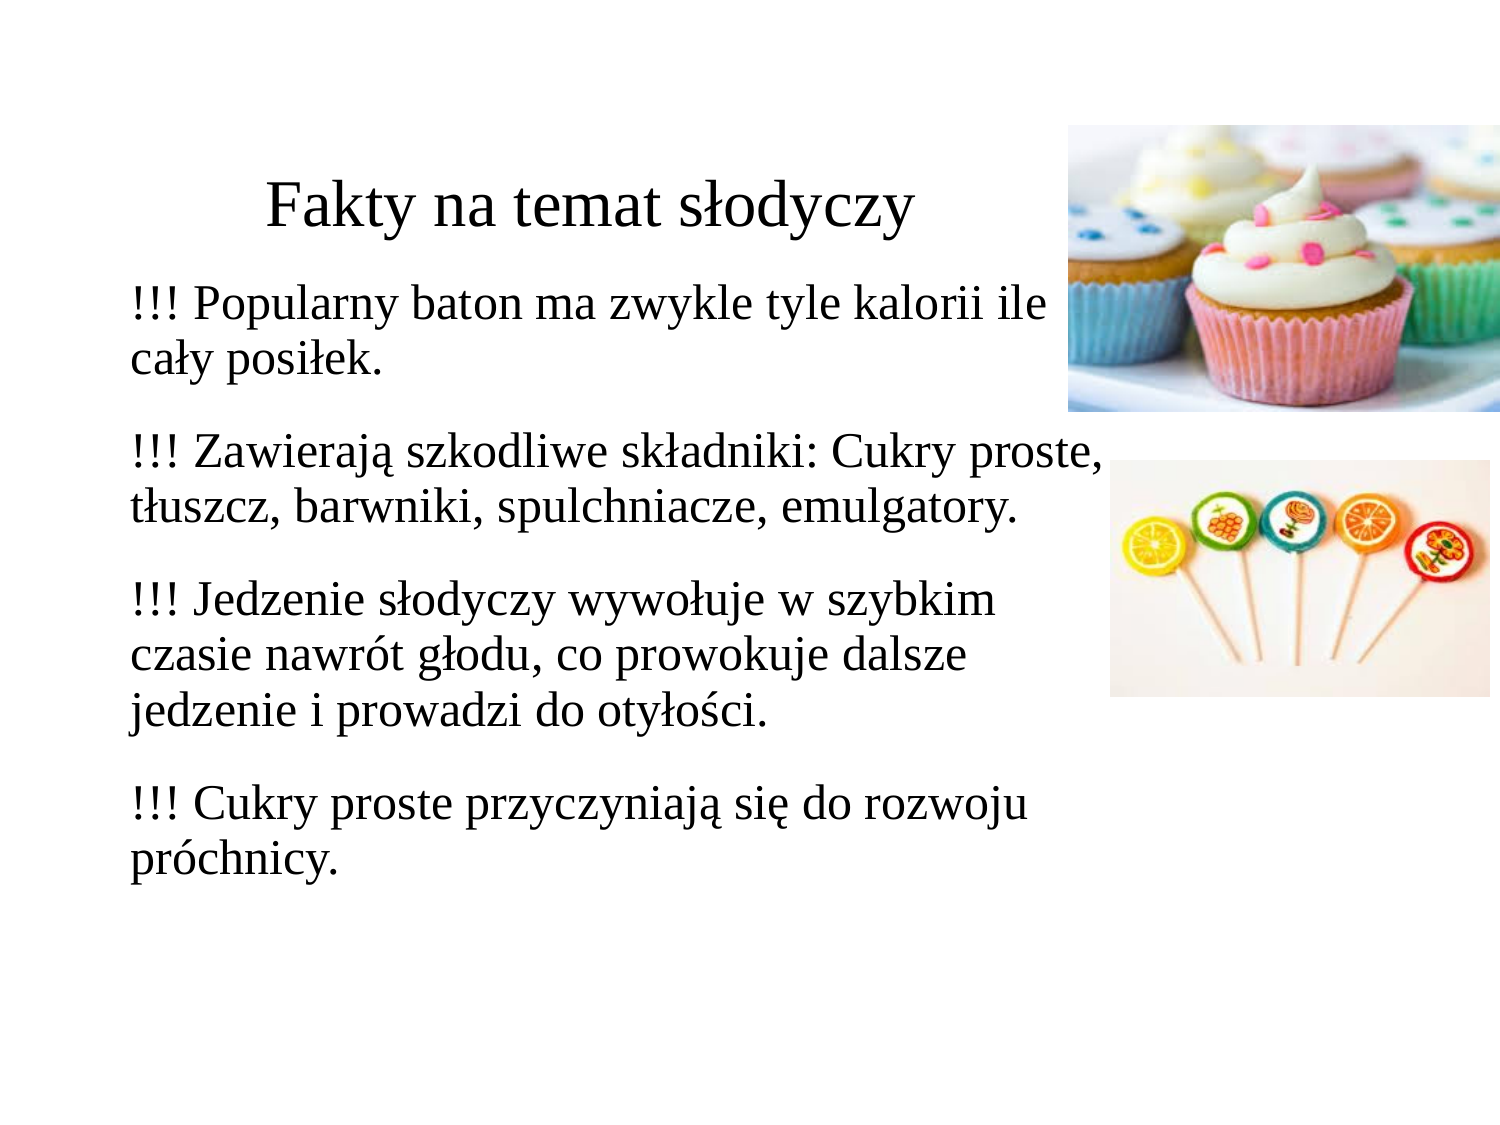

Fakty na temat słodyczy
!!! Popularny baton ma zwykle tyle kalorii ile cały posiłek.
!!! Zawierają szkodliwe składniki: Cukry proste, tłuszcz, barwniki, spulchniacze, emulgatory.
!!! Jedzenie słodyczy wywołuje w szybkim czasie nawrót głodu, co prowokuje dalsze jedzenie i prowadzi do otyłości.
!!! Cukry proste przyczyniają się do rozwoju próchnicy.